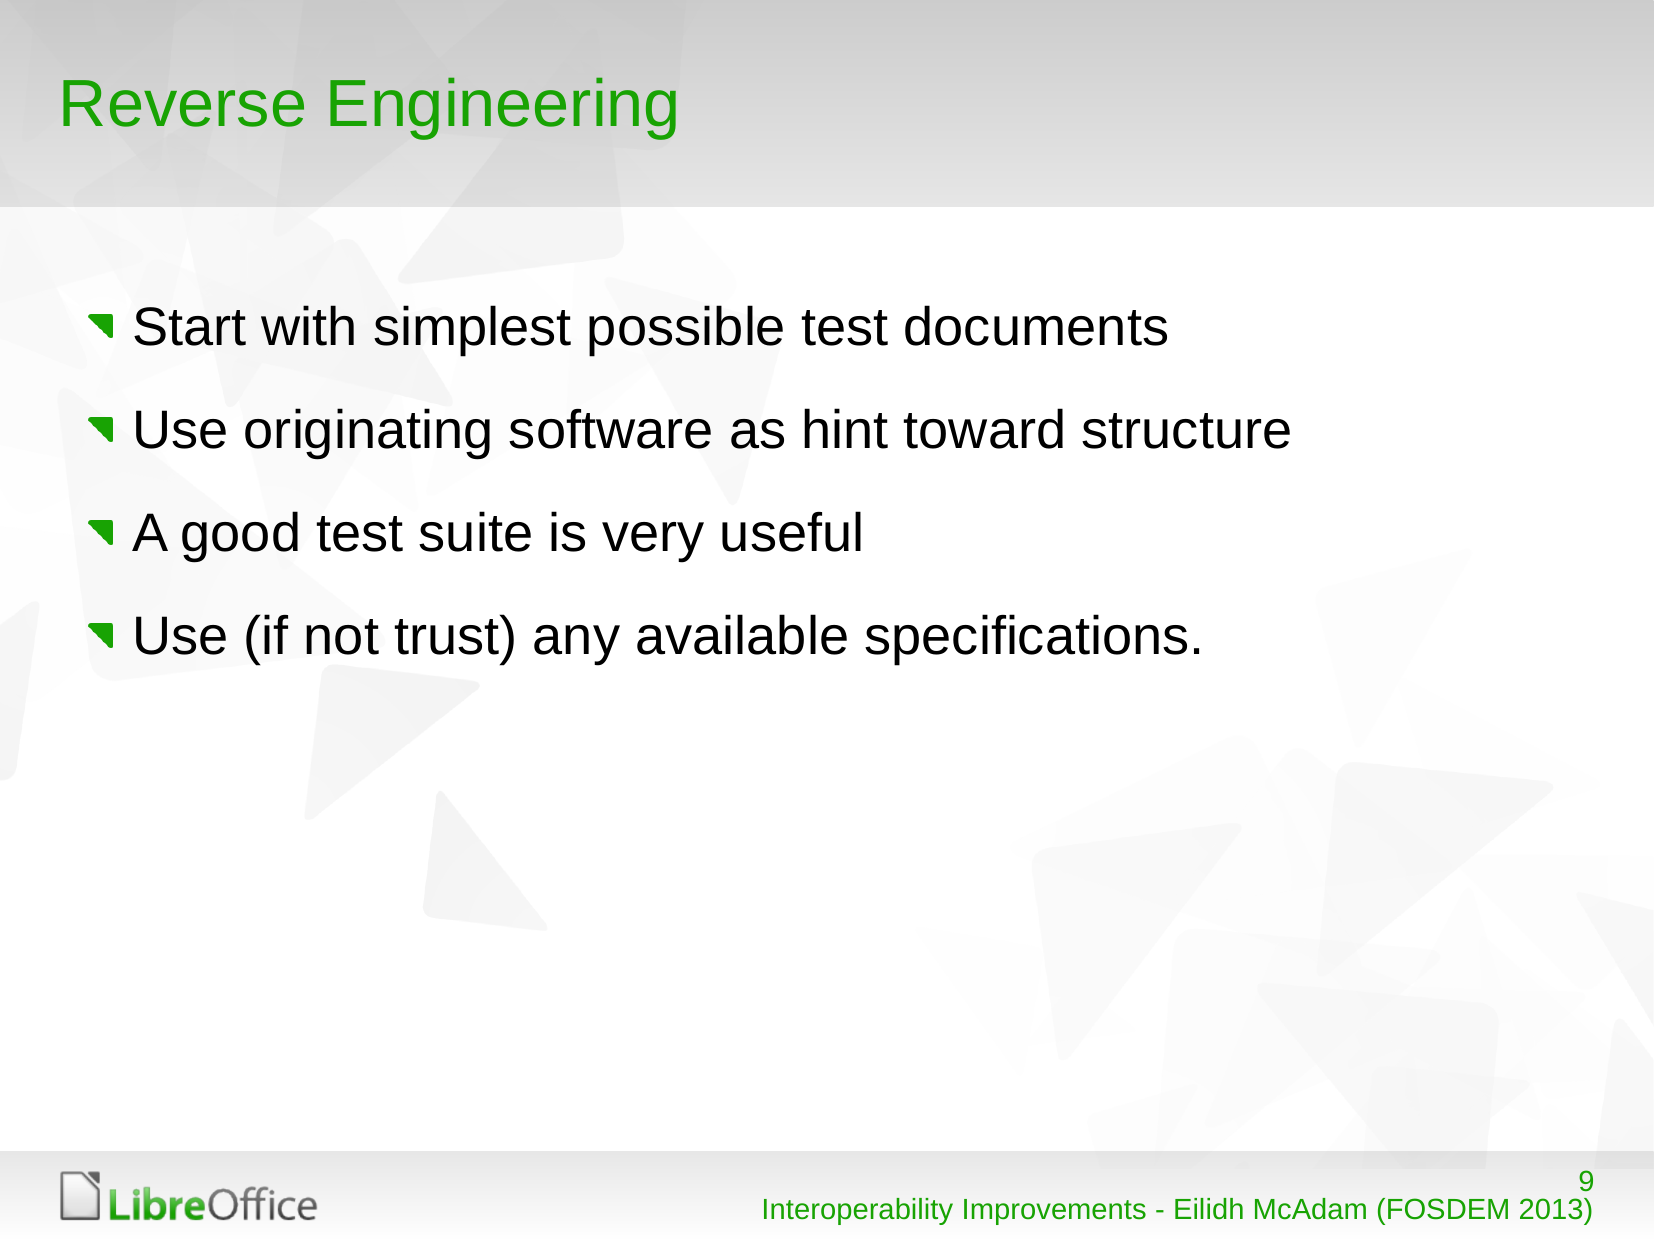

# Reverse Engineering
Start with simplest possible test documents
Use originating software as hint toward structure
A good test suite is very useful
Use (if not trust) any available specifications.
9
Interoperability Improvements - Eilidh McAdam (FOSDEM 2013)